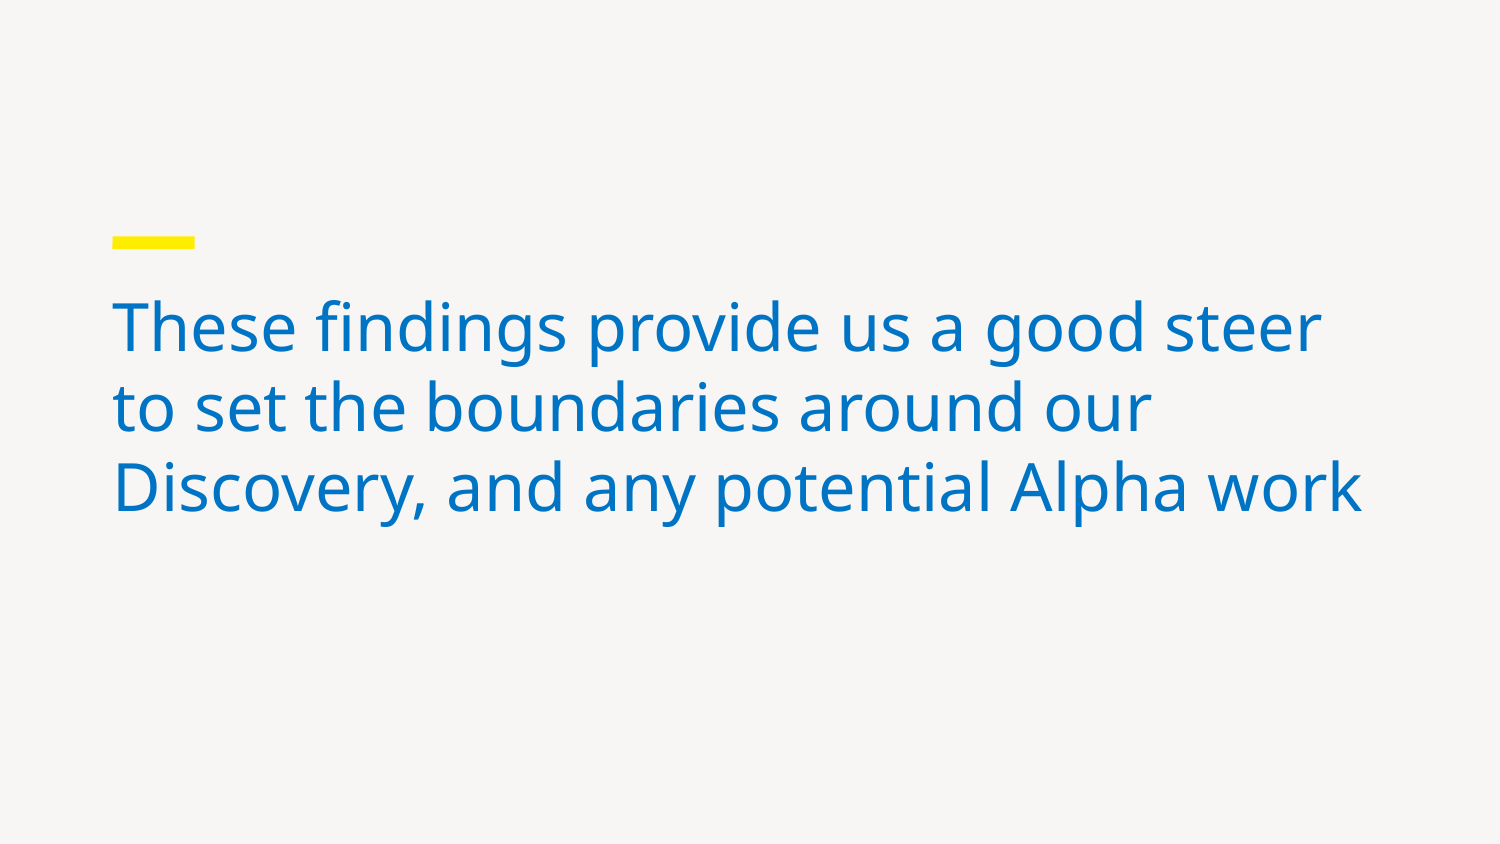

# These findings provide us a good steer to set the boundaries around our Discovery, and any potential Alpha work